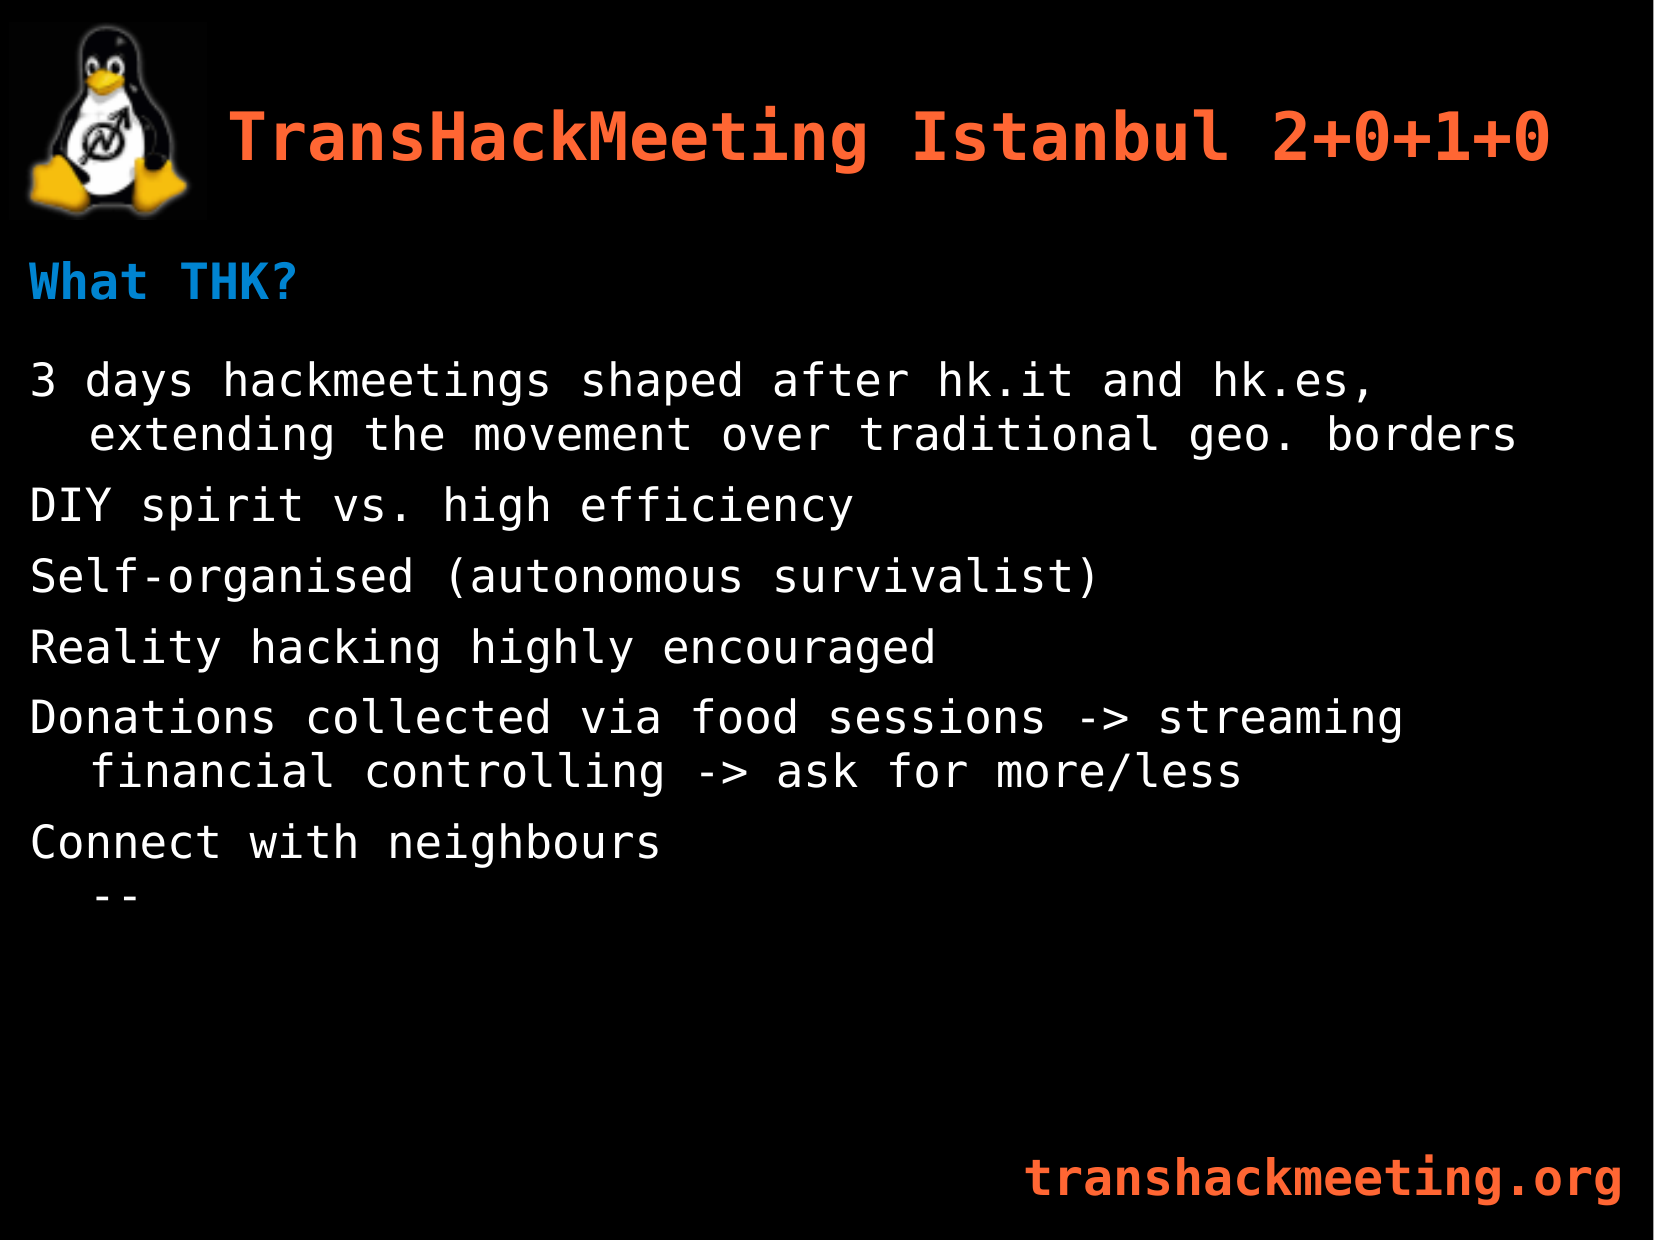

# What THK?
3 days hackmeetings shaped after hk.it and hk.es, extending the movement over traditional geo. borders
DIY spirit vs. high efficiency
Self-organised (autonomous survivalist)
Reality hacking highly encouraged
Donations collected via food sessions -> streaming financial controlling -> ask for more/less
Connect with neighbours
--